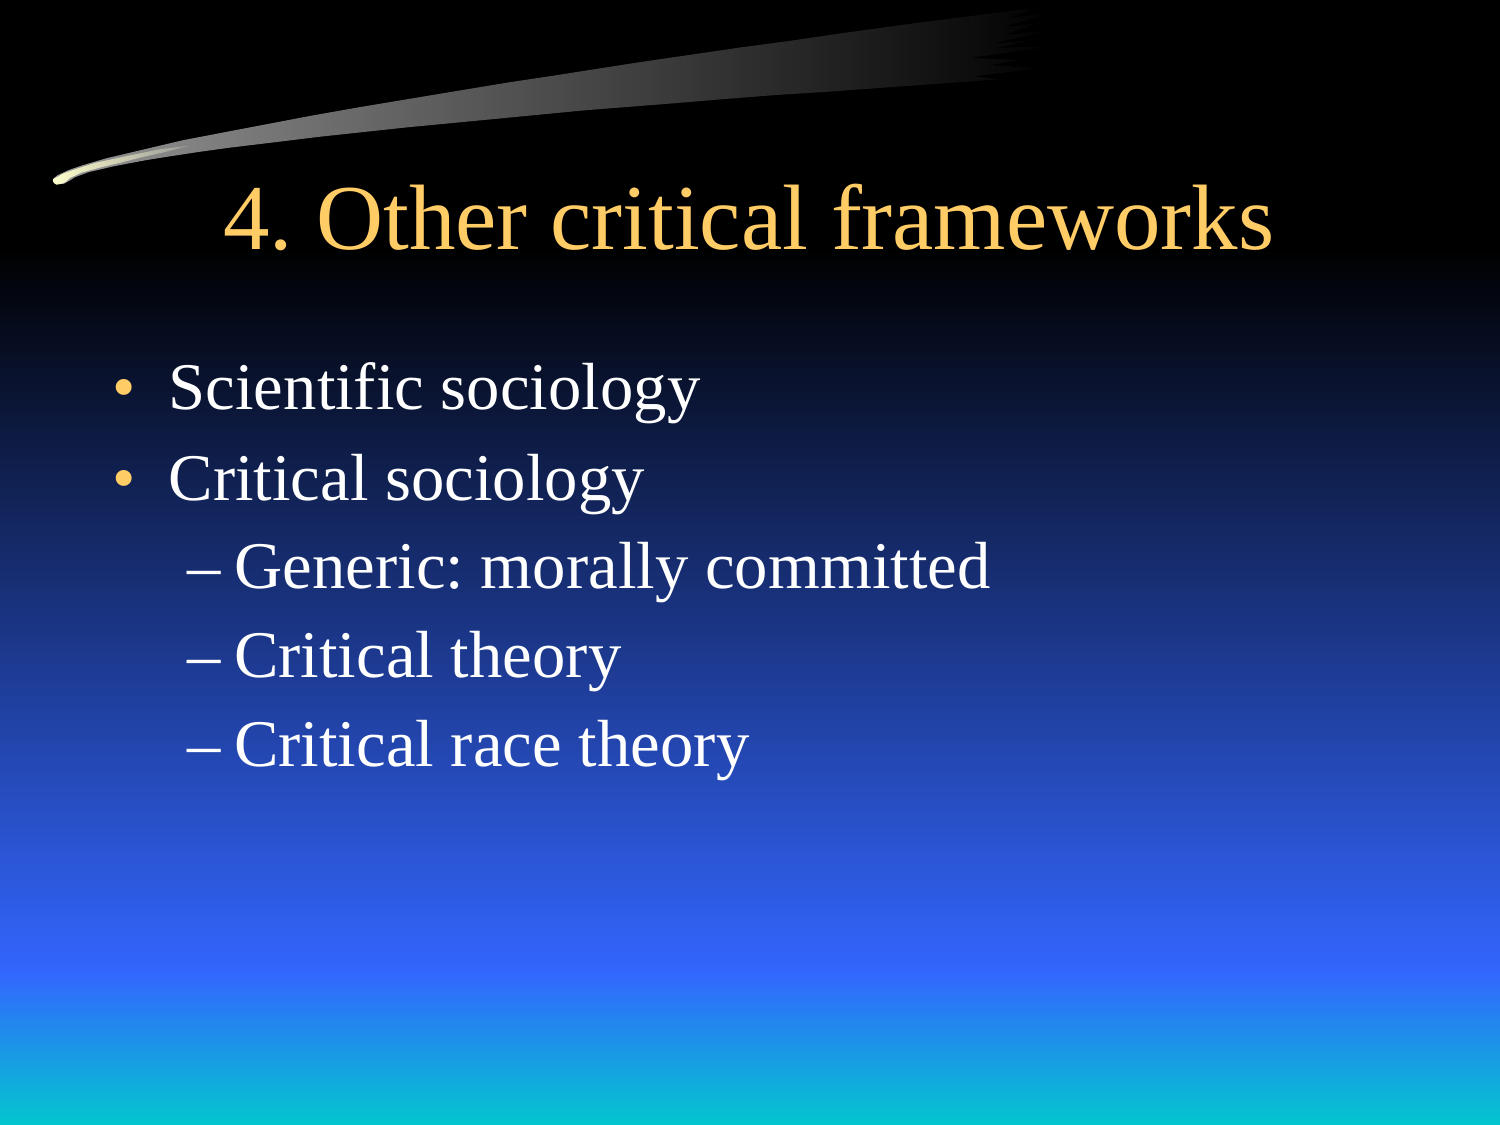

# 4. Other critical frameworks
Scientific sociology
Critical sociology
Generic: morally committed
Critical theory
Critical race theory